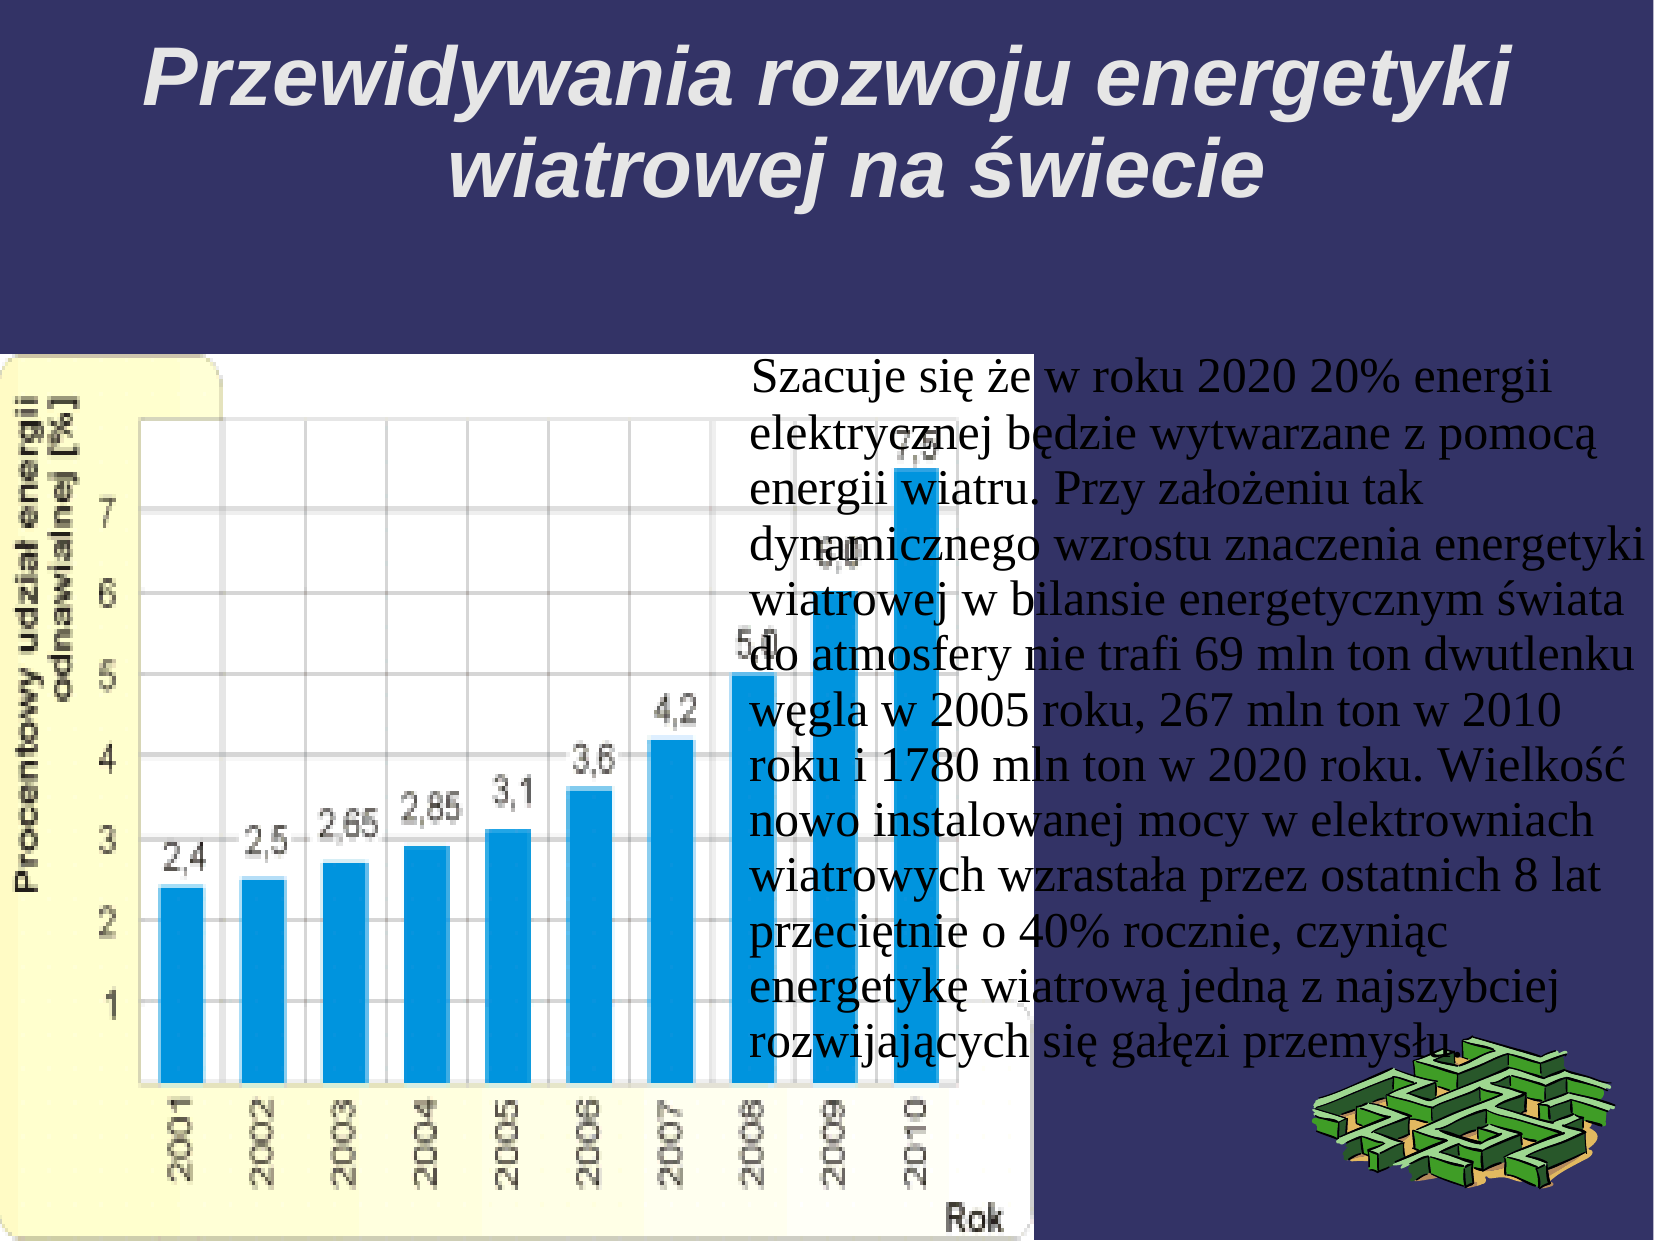

# Przewidywania rozwoju energetyki wiatrowej na świecie
 Szacuje się że w roku 2020 20% energii elektrycznej będzie wytwarzane z pomocą energii wiatru. Przy założeniu tak dynamicznego wzrostu znaczenia energetyki wiatrowej w bilansie energetycznym świata do atmosfery nie trafi 69 mln ton dwutlenku węgla w 2005 roku, 267 mln ton w 2010 roku i 1780 mln ton w 2020 roku. Wielkość nowo instalowanej mocy w elektrowniach wiatrowych wzrastała przez ostatnich 8 lat przeciętnie o 40% rocznie, czyniąc energetykę wiatrową jedną z najszybciej rozwijających się gałęzi przemysłu.